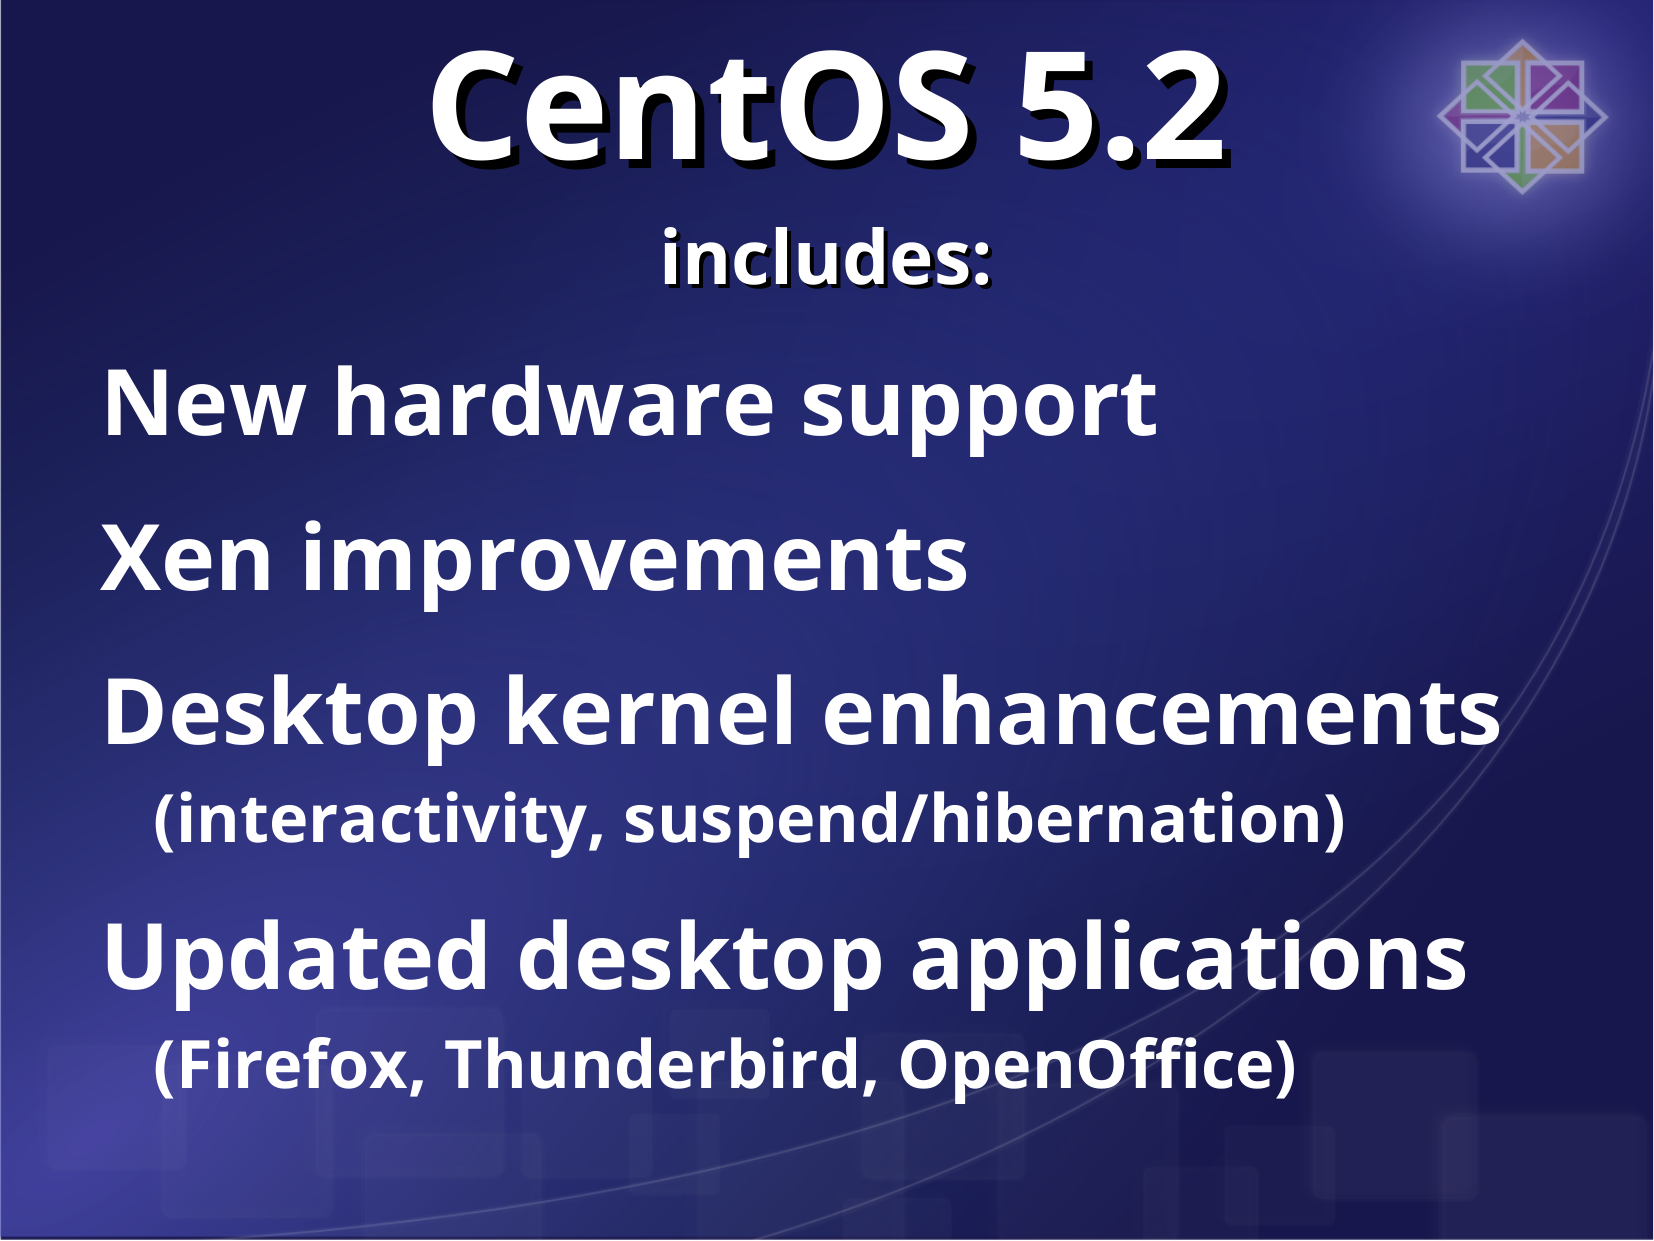

# CentOS 5.2 includes:
New hardware support
Xen improvements
Desktop kernel enhancements (interactivity, suspend/hibernation)
Updated desktop applications (Firefox, Thunderbird, OpenOffice)